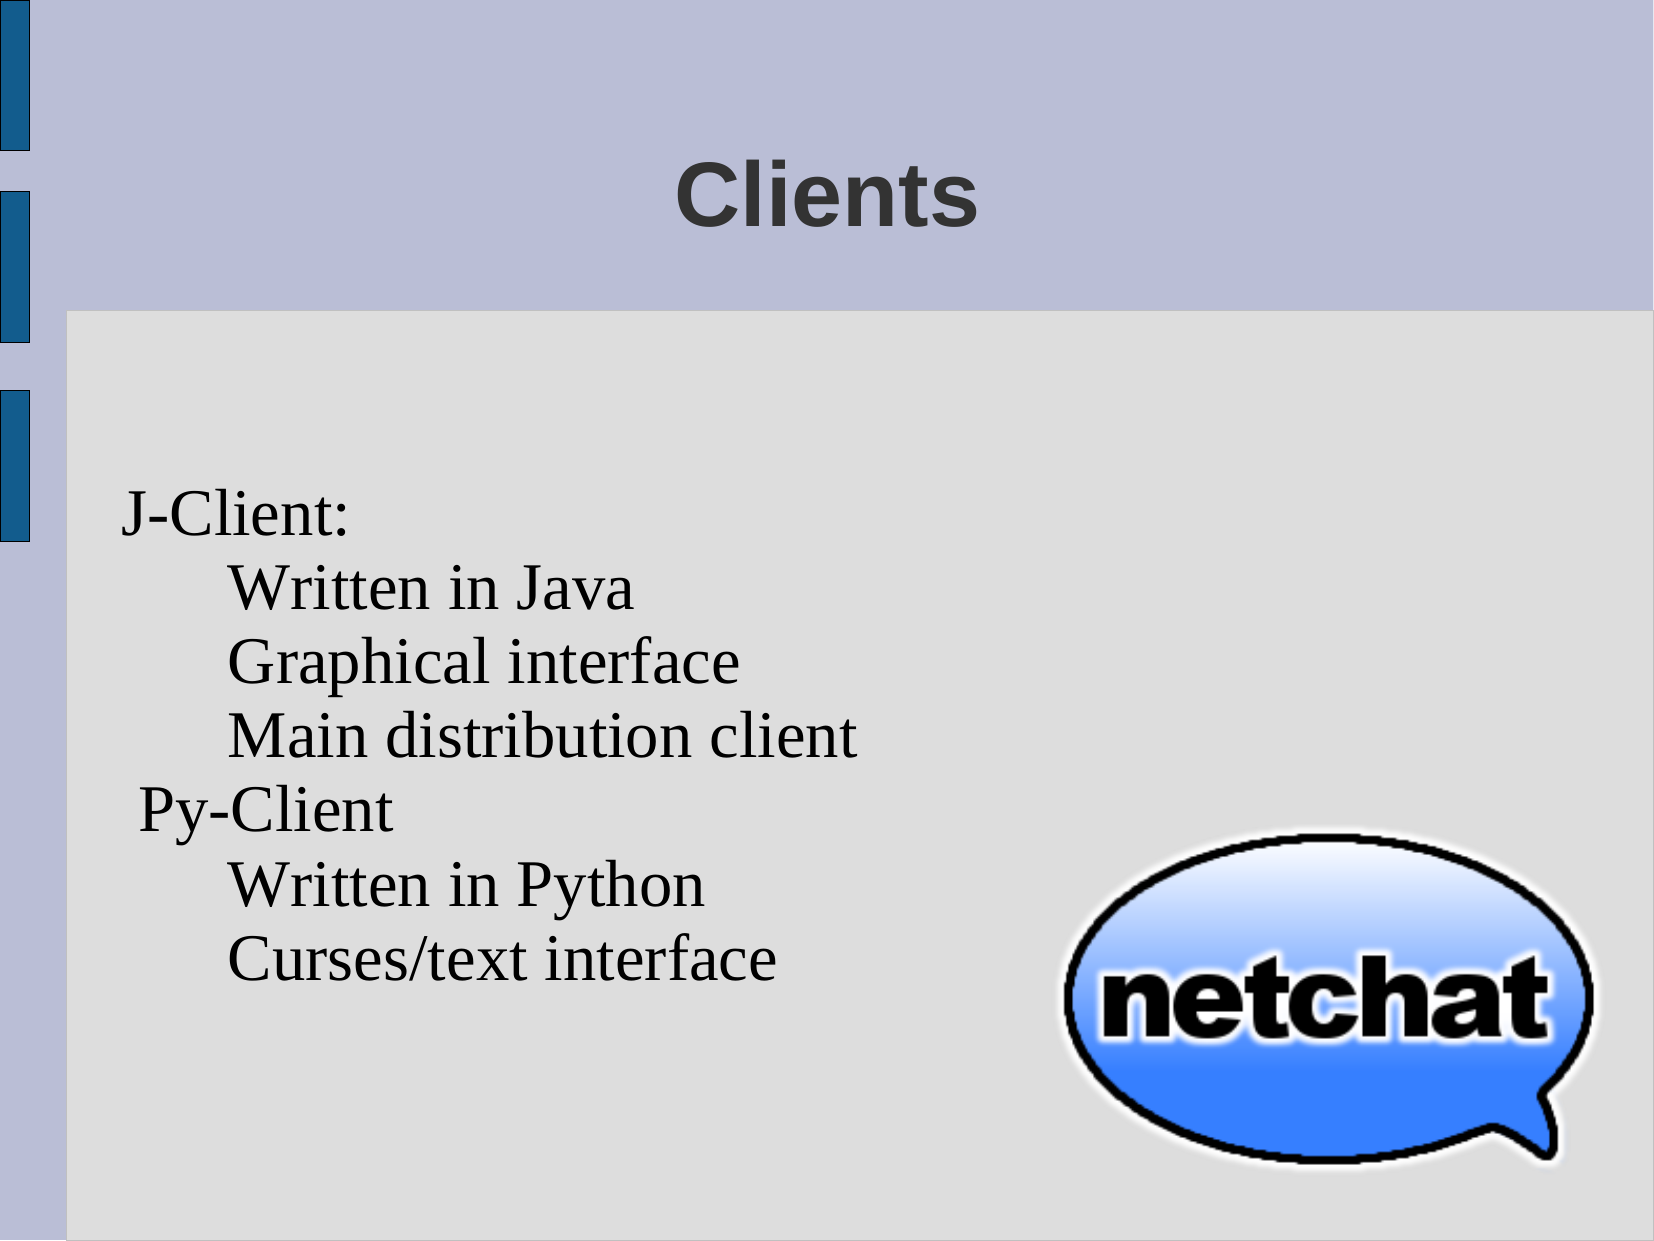

# Clients
J-Client:
Written in Java
Graphical interface
Main distribution client
 Py-Client
Written in Python
Curses/text interface